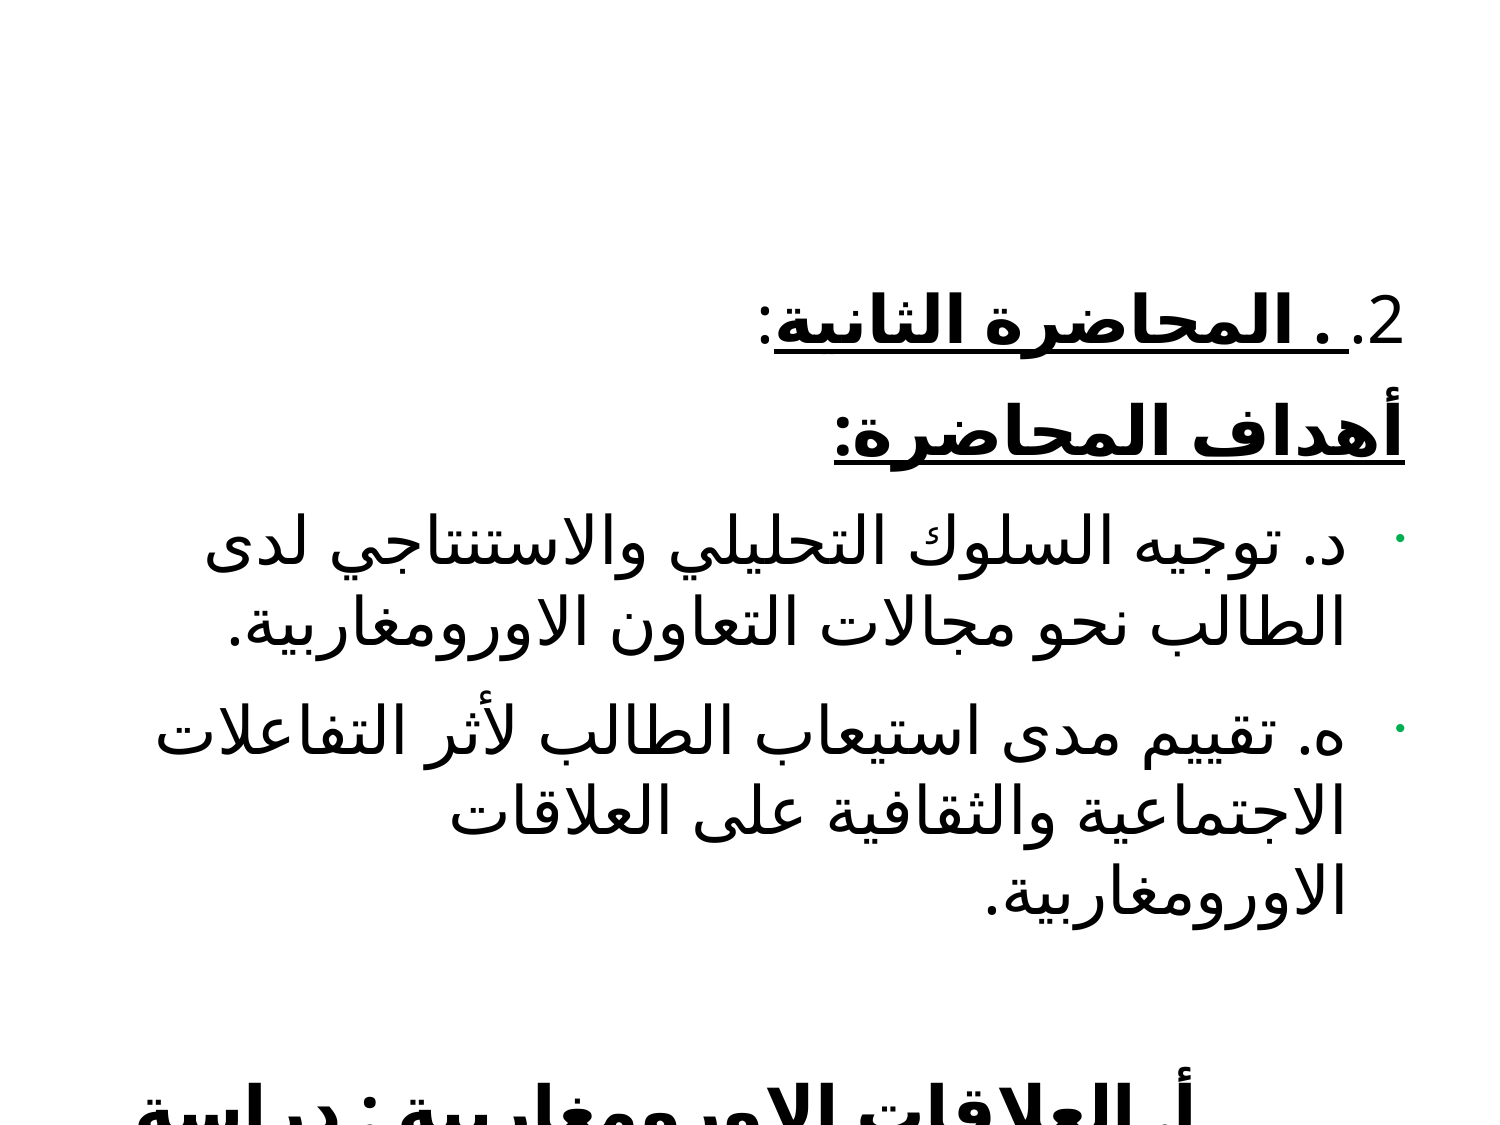

# 2. . المحاضرة الثانية:
أهداف المحاضرة:
د. توجيه السلوك التحليلي والاستنتاجي لدى الطالب نحو مجالات التعاون الاورومغاربية.
ه. تقييم مدى استيعاب الطالب لأثر التفاعلات الاجتماعية والثقافية على العلاقات الاورومغاربية.
 أ. العلاقات الاورومغاربية : دراسة في المضمون
أ.1 اتفاقيات الشراكة وانعكاساتها على دول المغرب العربي.
أ.2 السياسة المتوسطية المتجددة للاتحاد الأوروبي وبلدان المغرب العربي.
أ.3 الأبعاد الاقتصادية والمالية والأمنية في اتفاقيات الشراكة.
أ.4 إشكالية الهجرة في العلاقات الاورومغاربية وانعكاساتها المتعددة.